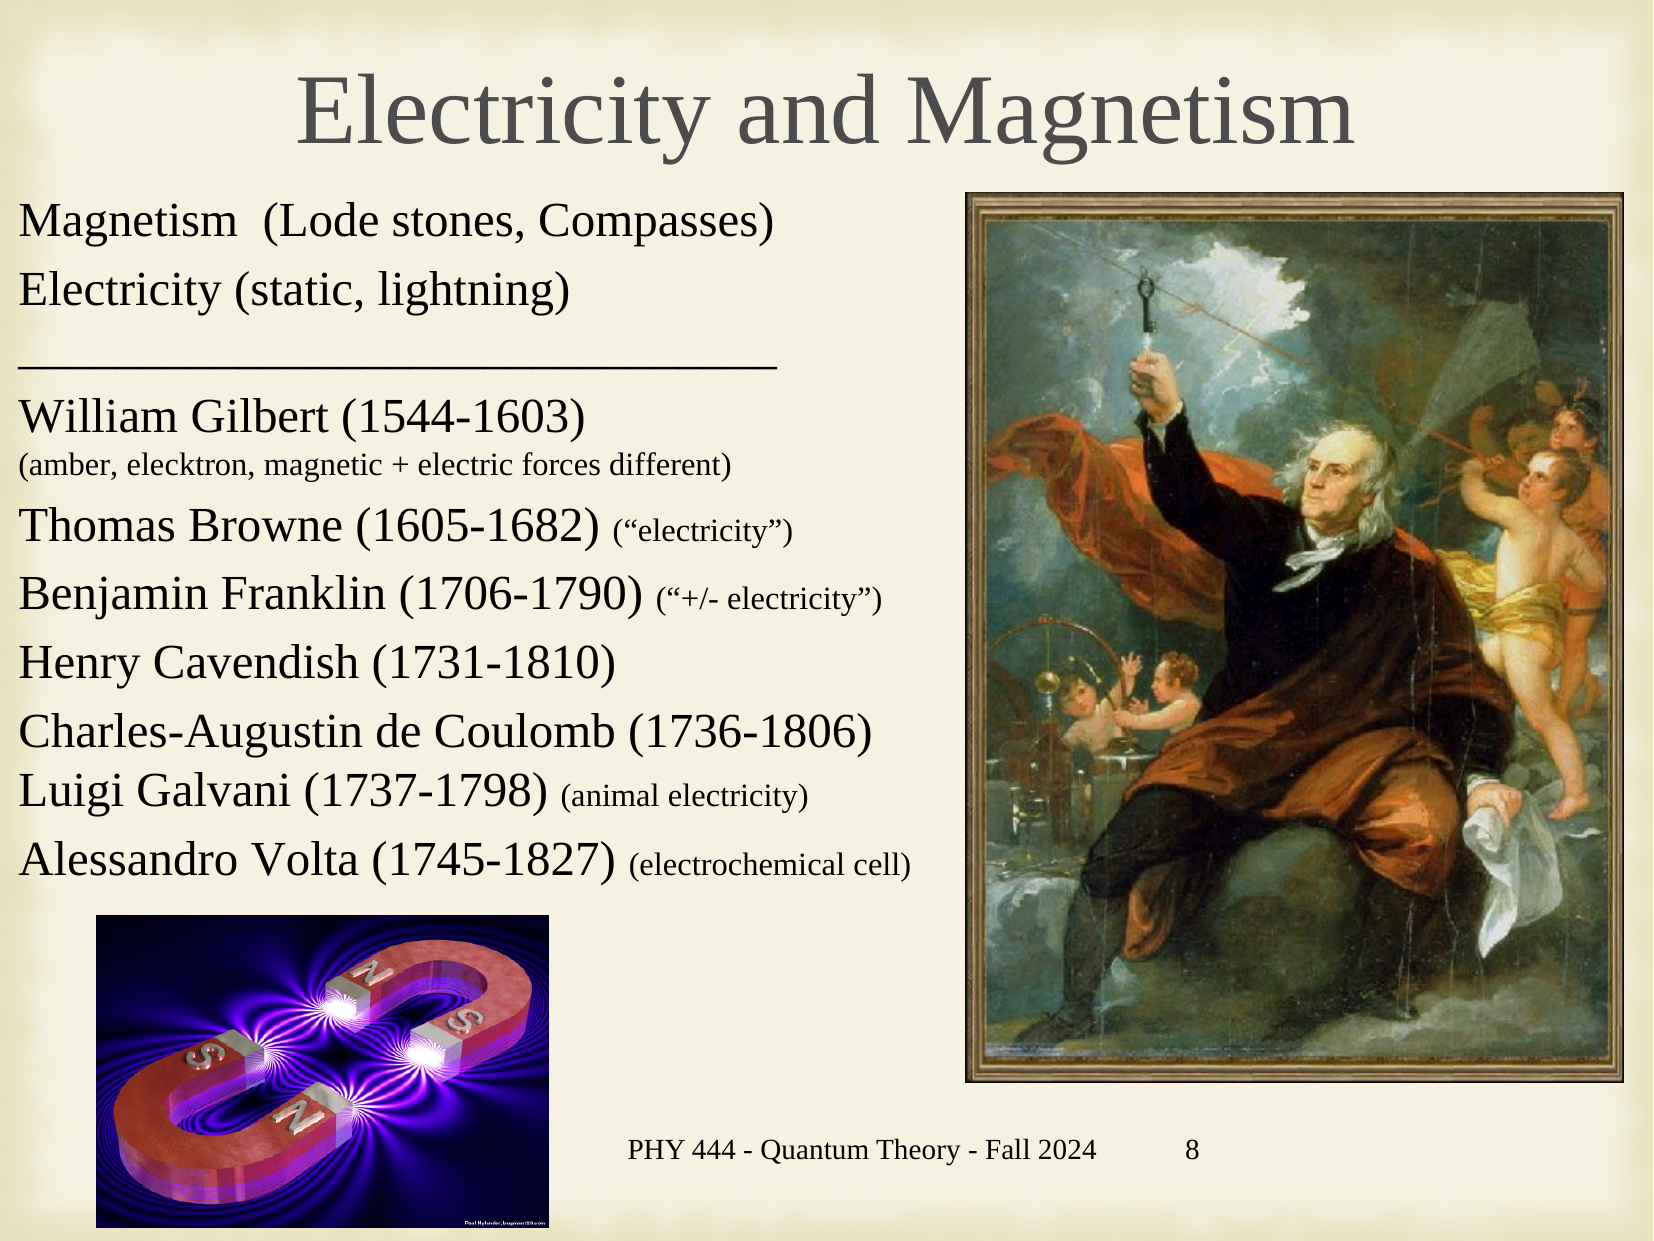

# Electricity and Magnetism
Magnetism (Lode stones, Compasses)
Electricity (static, lightning)
_______________________________
William Gilbert (1544-1603)
(amber, elecktron, magnetic + electric forces different)
Thomas Browne (1605-1682) (“electricity”)
Benjamin Franklin (1706-1790) (“+/- electricity”)
Henry Cavendish (1731-1810)
Charles-Augustin de Coulomb (1736-1806)
Luigi Galvani (1737-1798) (animal electricity)
Alessandro Volta (1745-1827) (electrochemical cell)
PHY 444 - Quantum Theory - Fall 2024
7